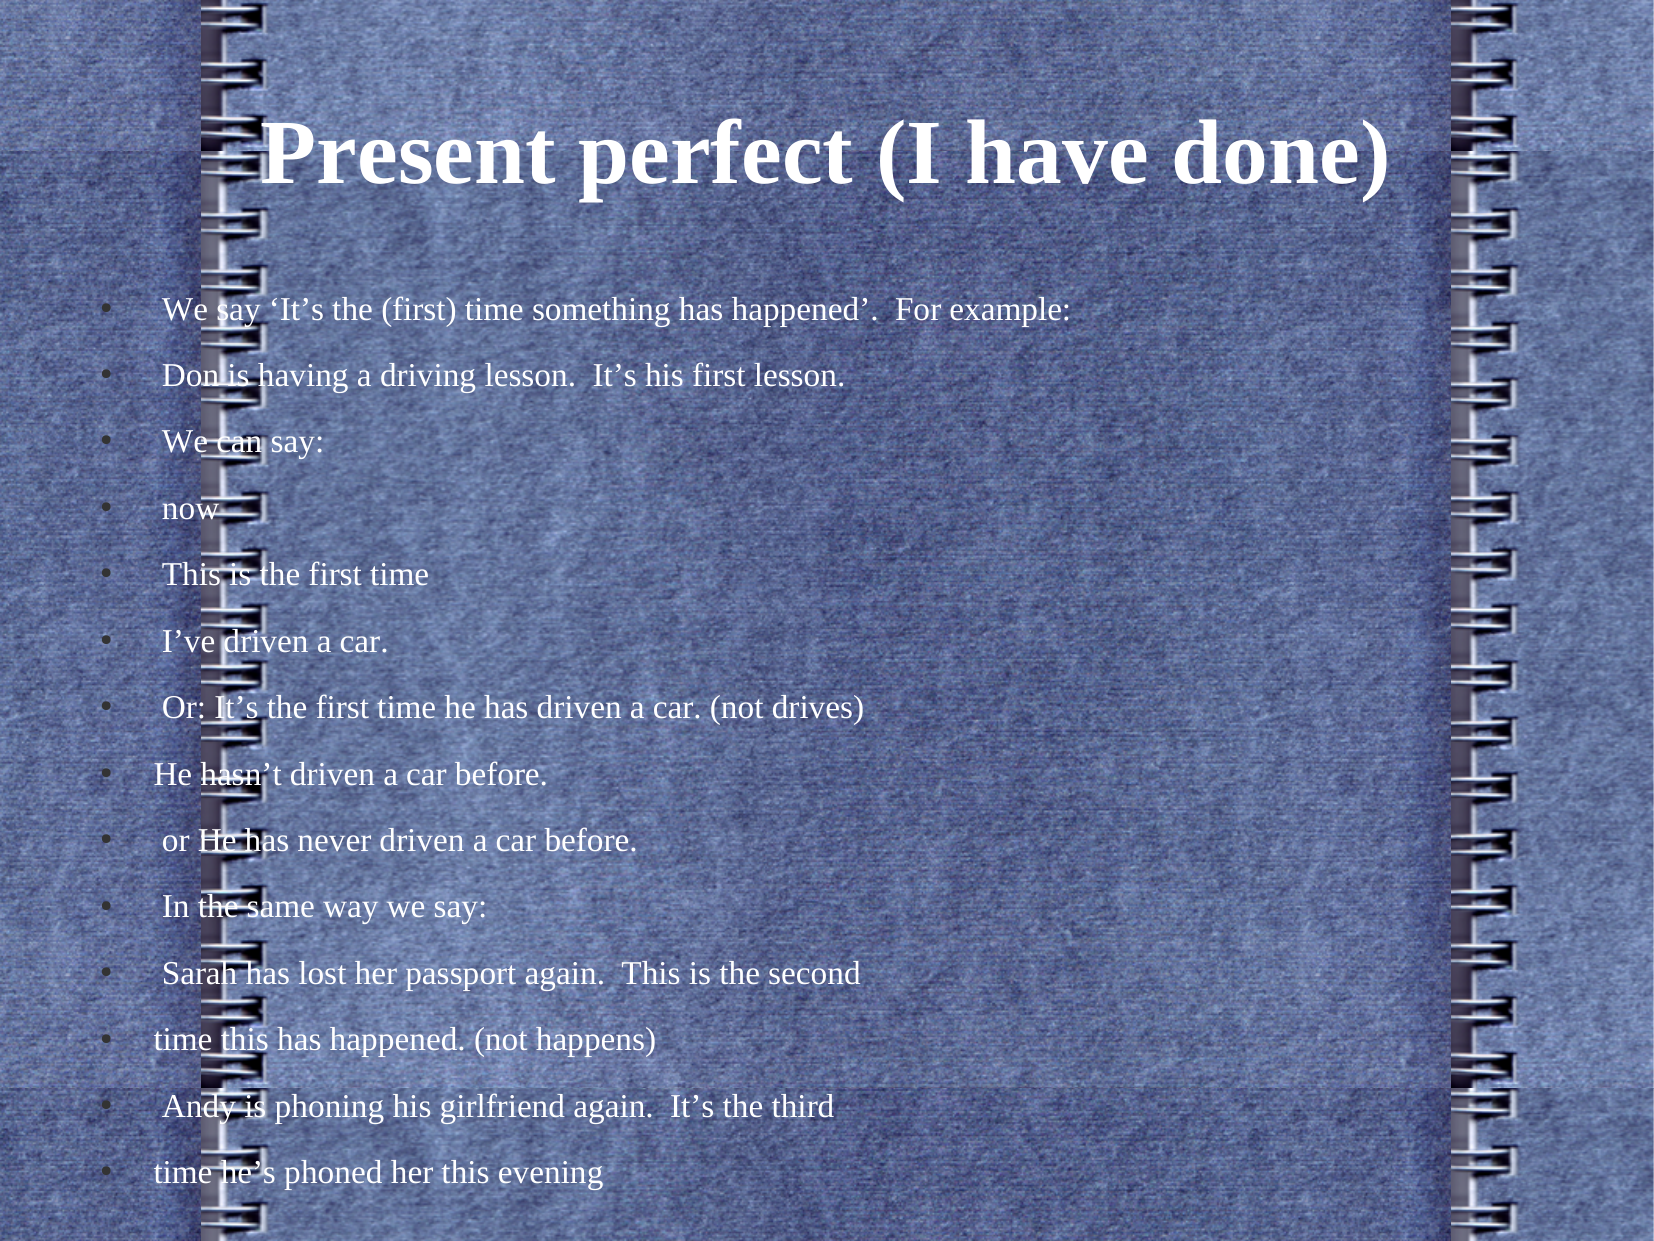

# Present perfect (I have done)
 We say ‘It’s the (first) time something has happened’. For example:
 Don is having a driving lesson. It’s his first lesson.
 We can say:
 now
 This is the first time
 I’ve driven a car.
 Or: It’s the first time he has driven a car. (not drives)
He hasn’t driven a car before.
 or He has never driven a car before.
 In the same way we say:
 Sarah has lost her passport again. This is the second
time this has happened. (not happens)
 Andy is phoning his girlfriend again. It’s the third
time he’s phoned her this evening